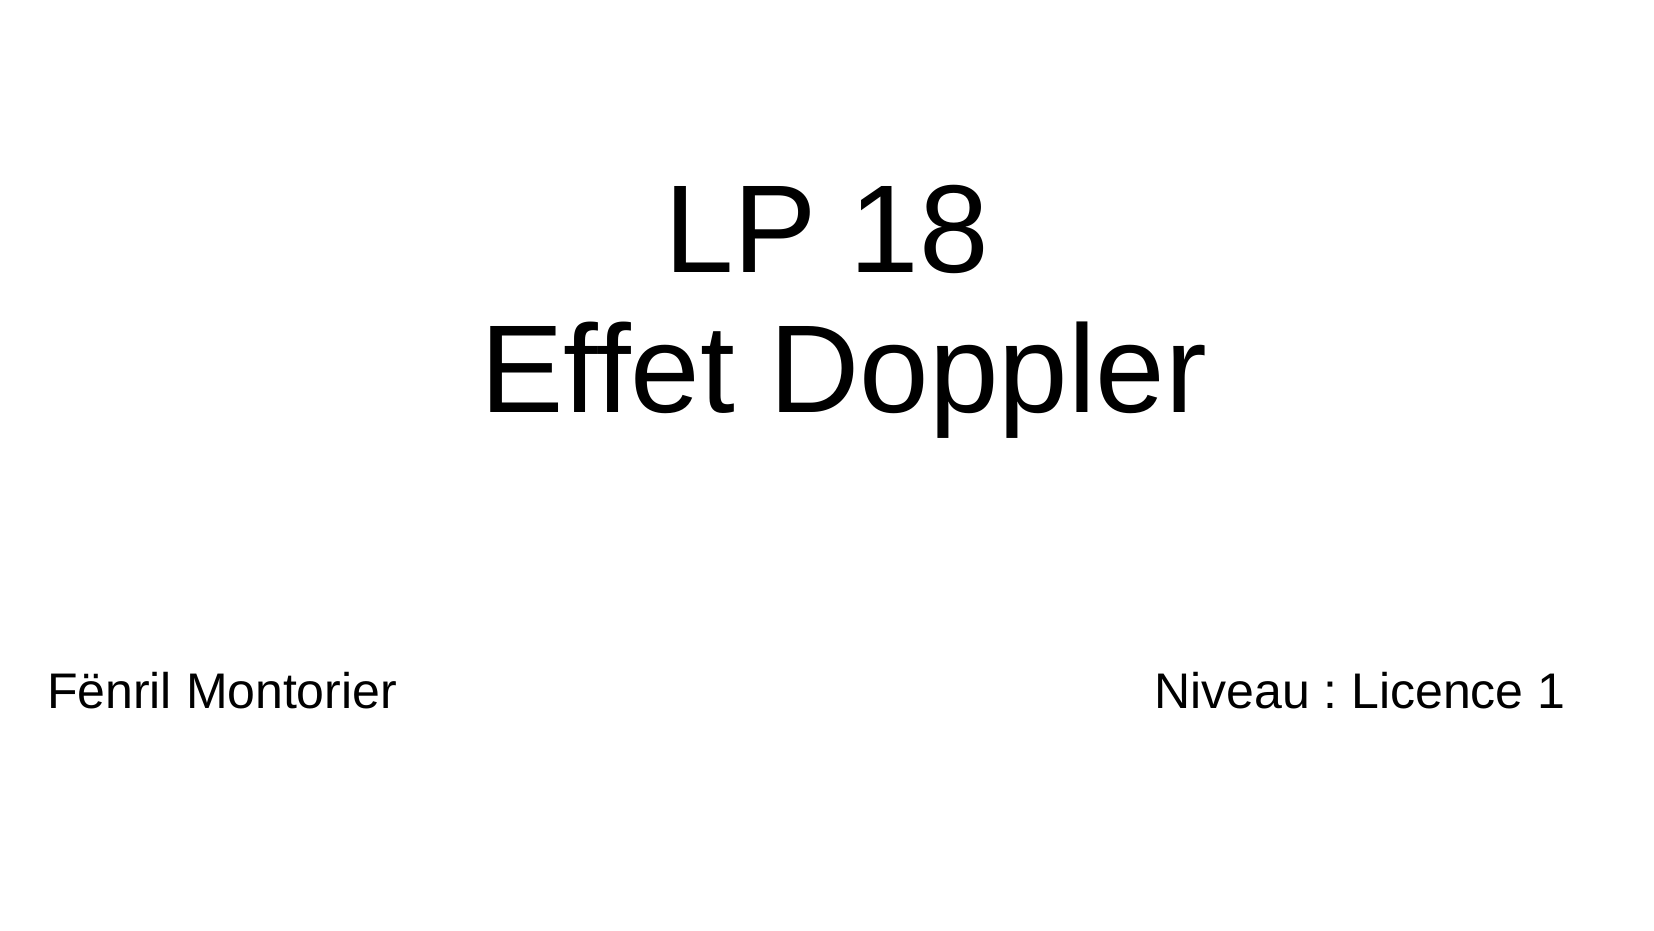

# LP 18 Effet Doppler
Fënril Montorier											Niveau : Licence 1